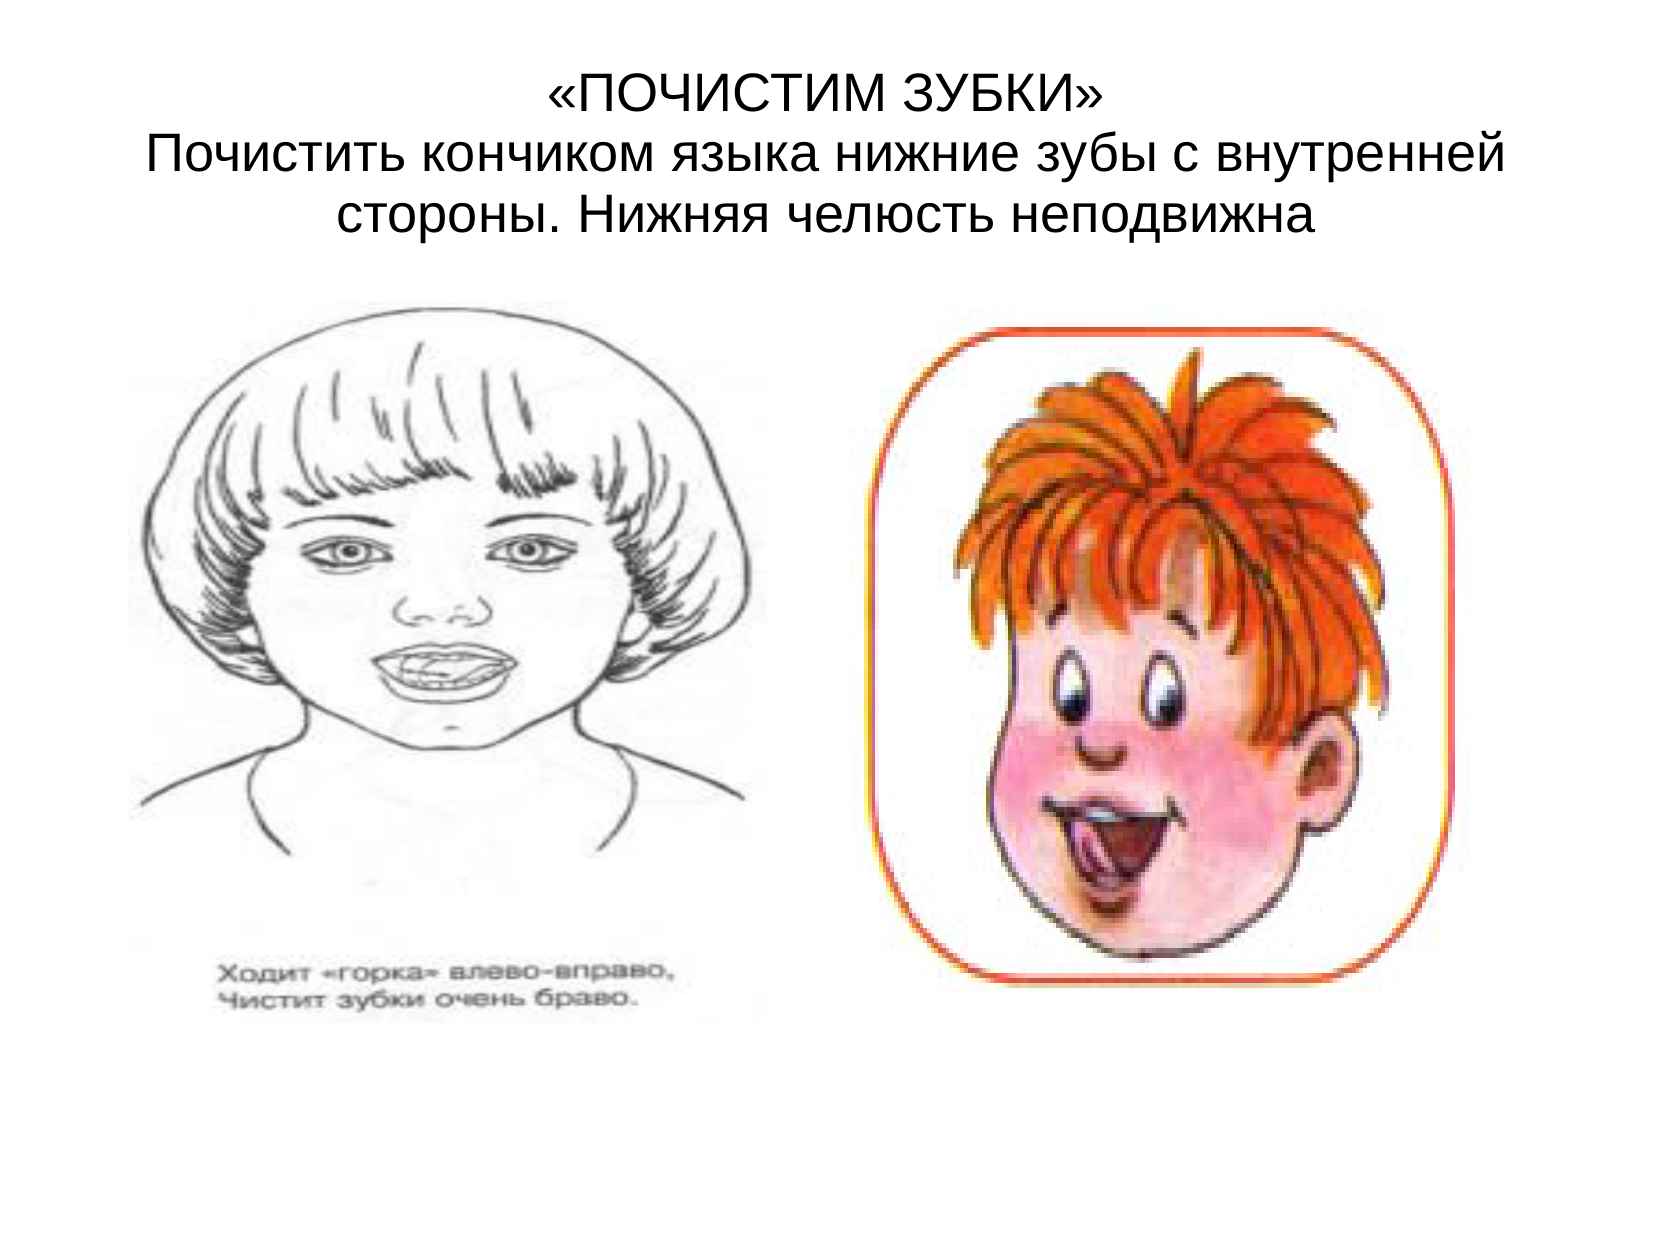

# «ПОЧИСТИМ ЗУБКИ» Почистить кончиком языка нижние зубы с внутренней стороны. Нижняя челюсть неподвижна